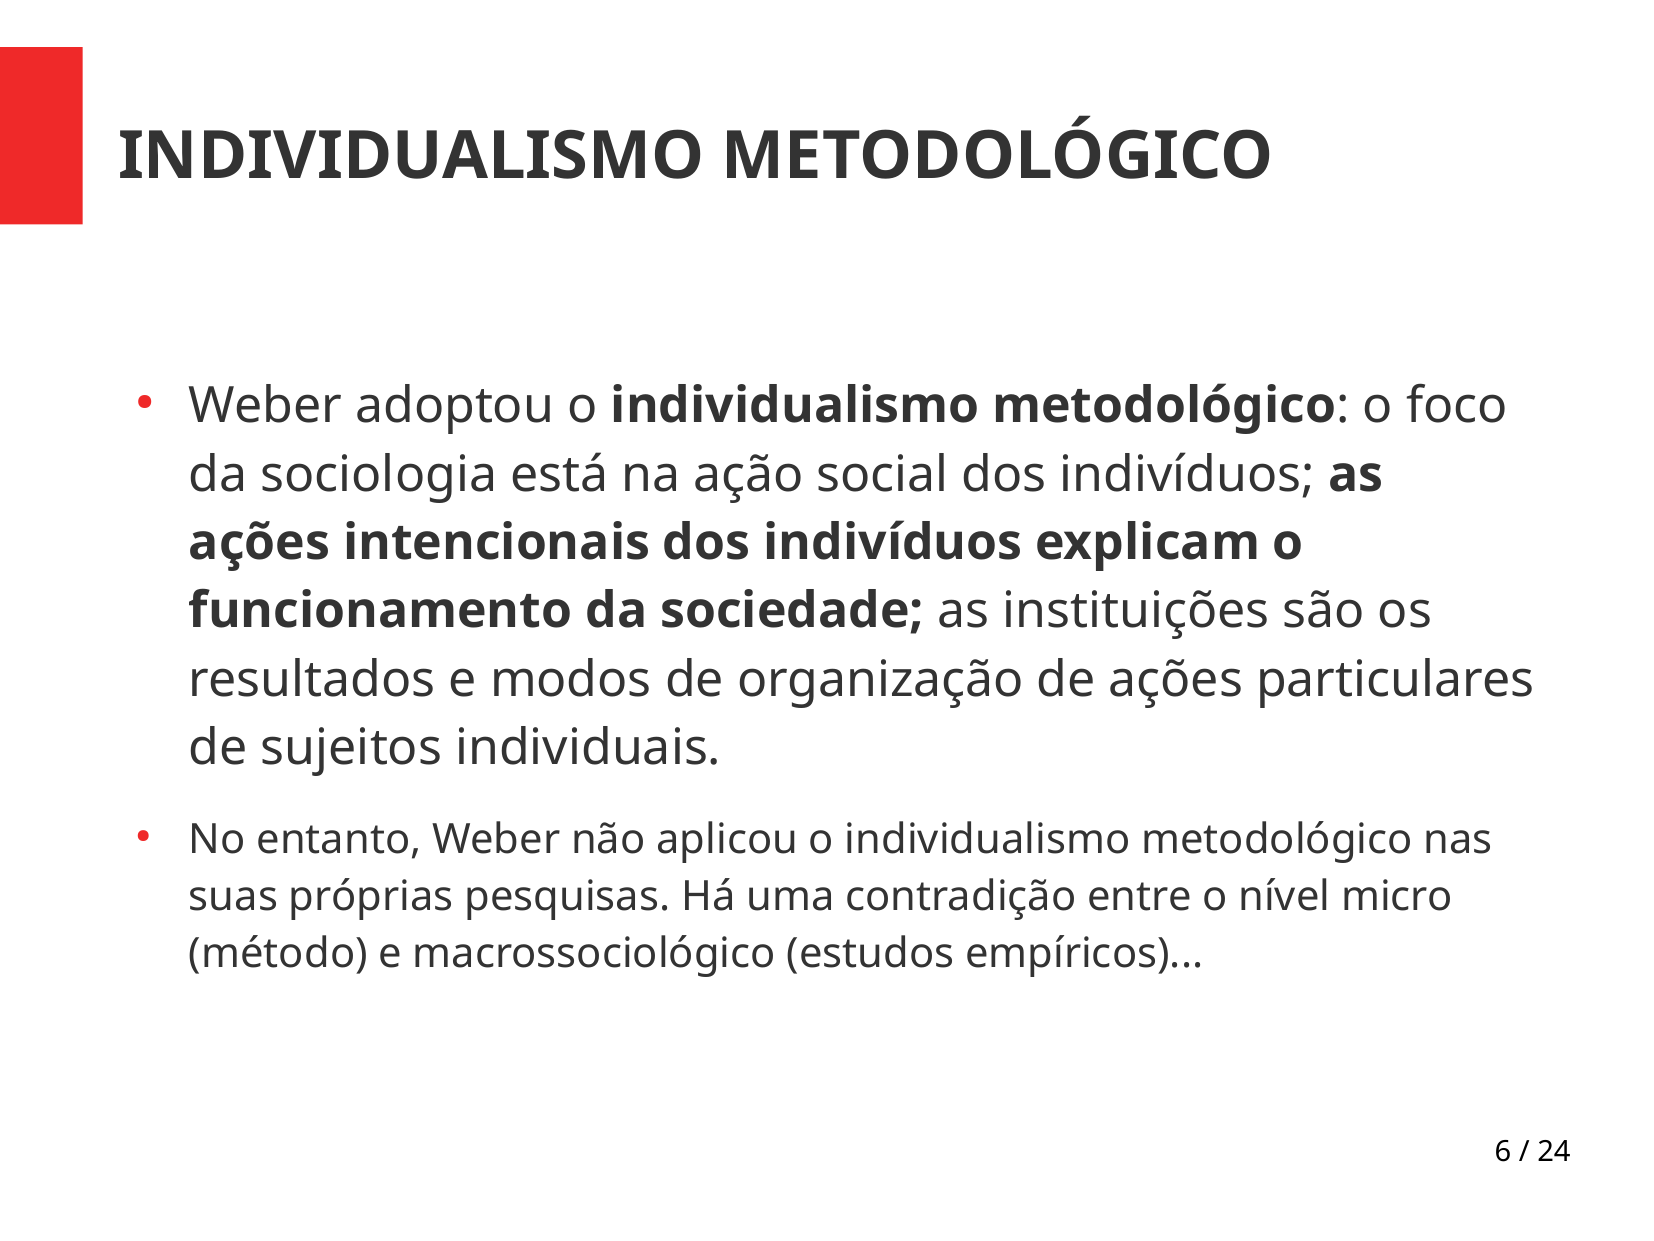

# INDIVIDUALISMO METODOLÓGICO
Weber adoptou o individualismo metodológico: o foco da sociologia está na ação social dos indivíduos; as ações intencionais dos indivíduos explicam o funcionamento da sociedade; as instituições são os resultados e modos de organização de ações particulares de sujeitos individuais.
No entanto, Weber não aplicou o individualismo metodológico nas suas próprias pesquisas. Há uma contradição entre o nível micro (método) e macrossociológico (estudos empíricos)...
6